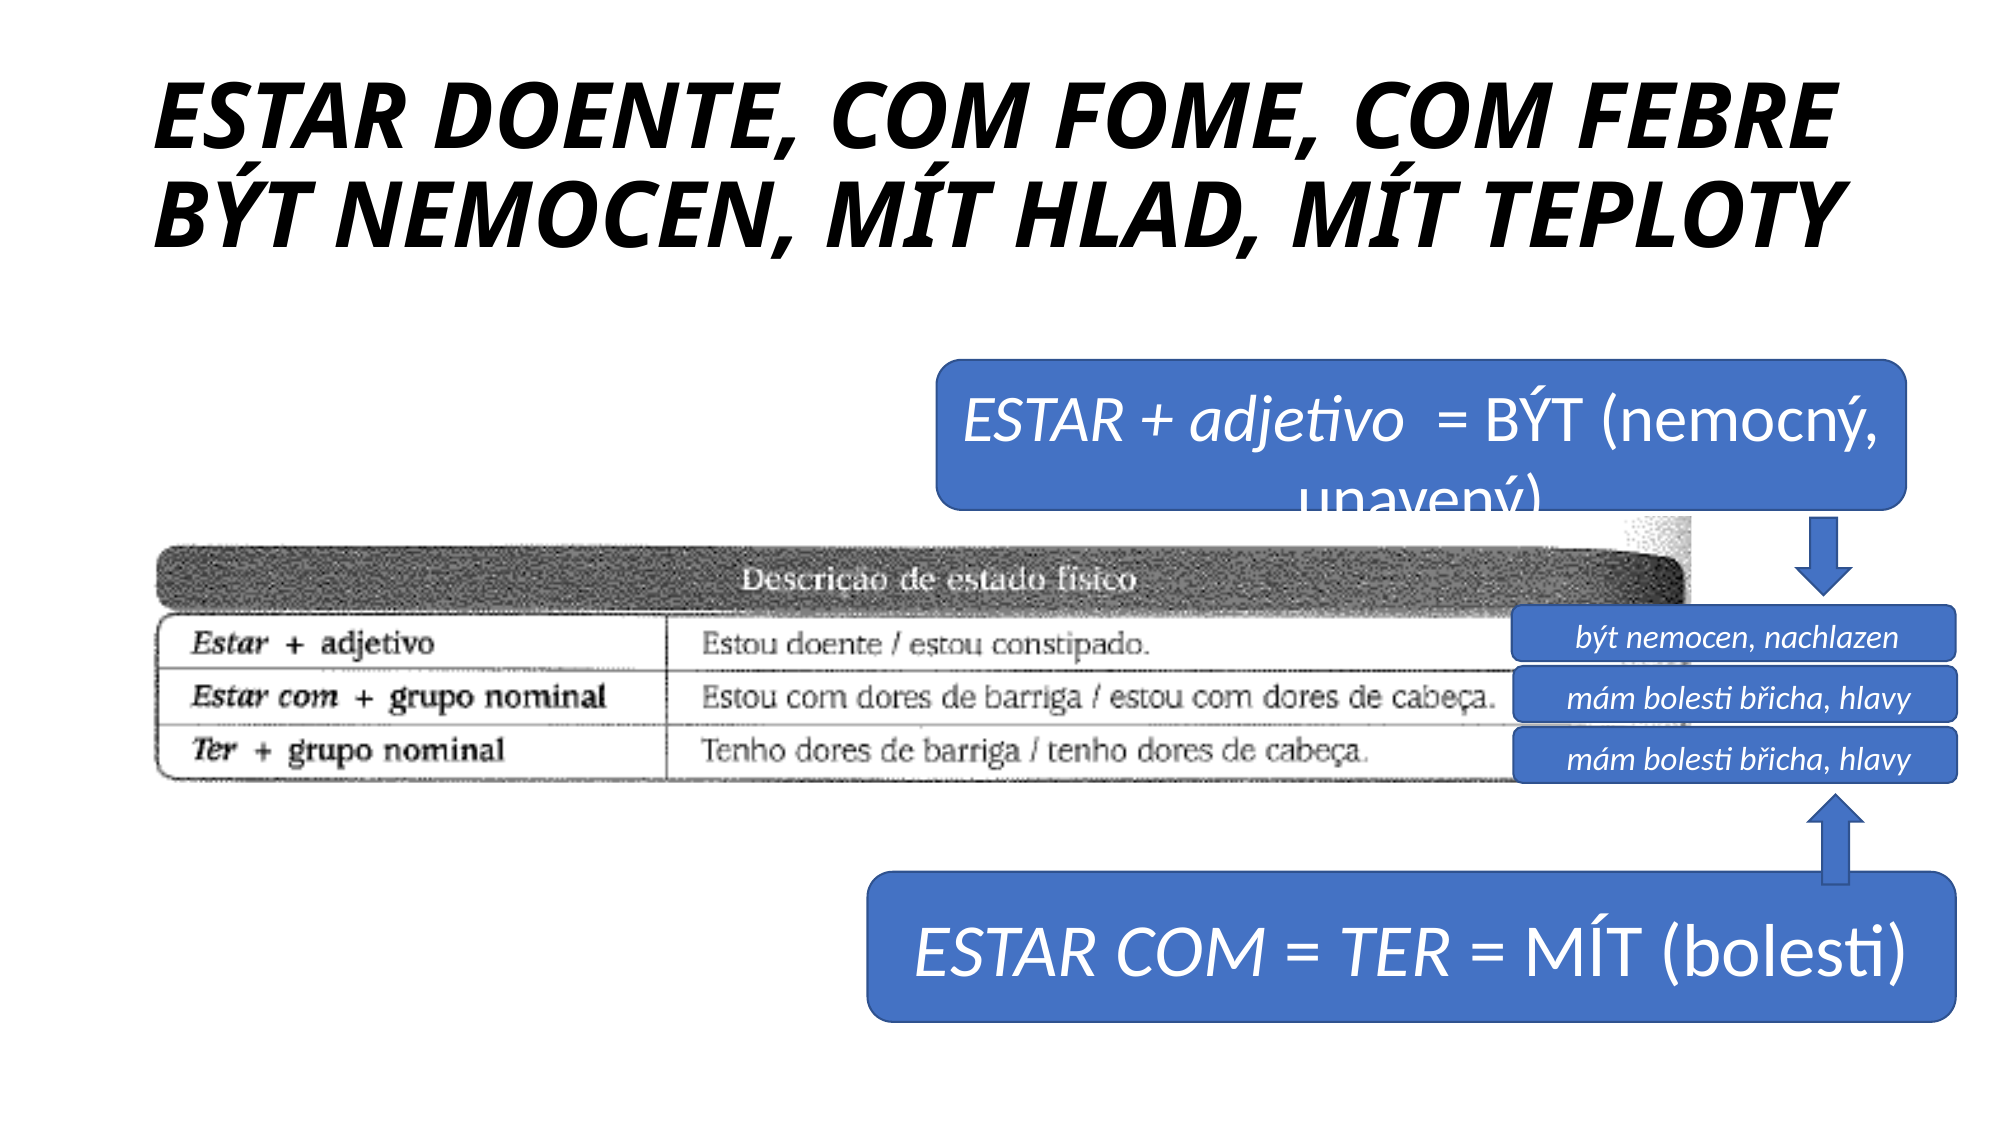

# ESTAR DOENTE, COM FOME, COM FEBRE BÝT NEMOCEN, MÍT HLAD, MÍT TEPLOTY
ESTAR + adjetivo = BÝT (nemocný, unavený)
 být nemocen, nachlazen
 mám bolesti břicha, hlavy
 mám bolesti břicha, hlavy
ESTAR COM = TER = MÍT (bolesti)